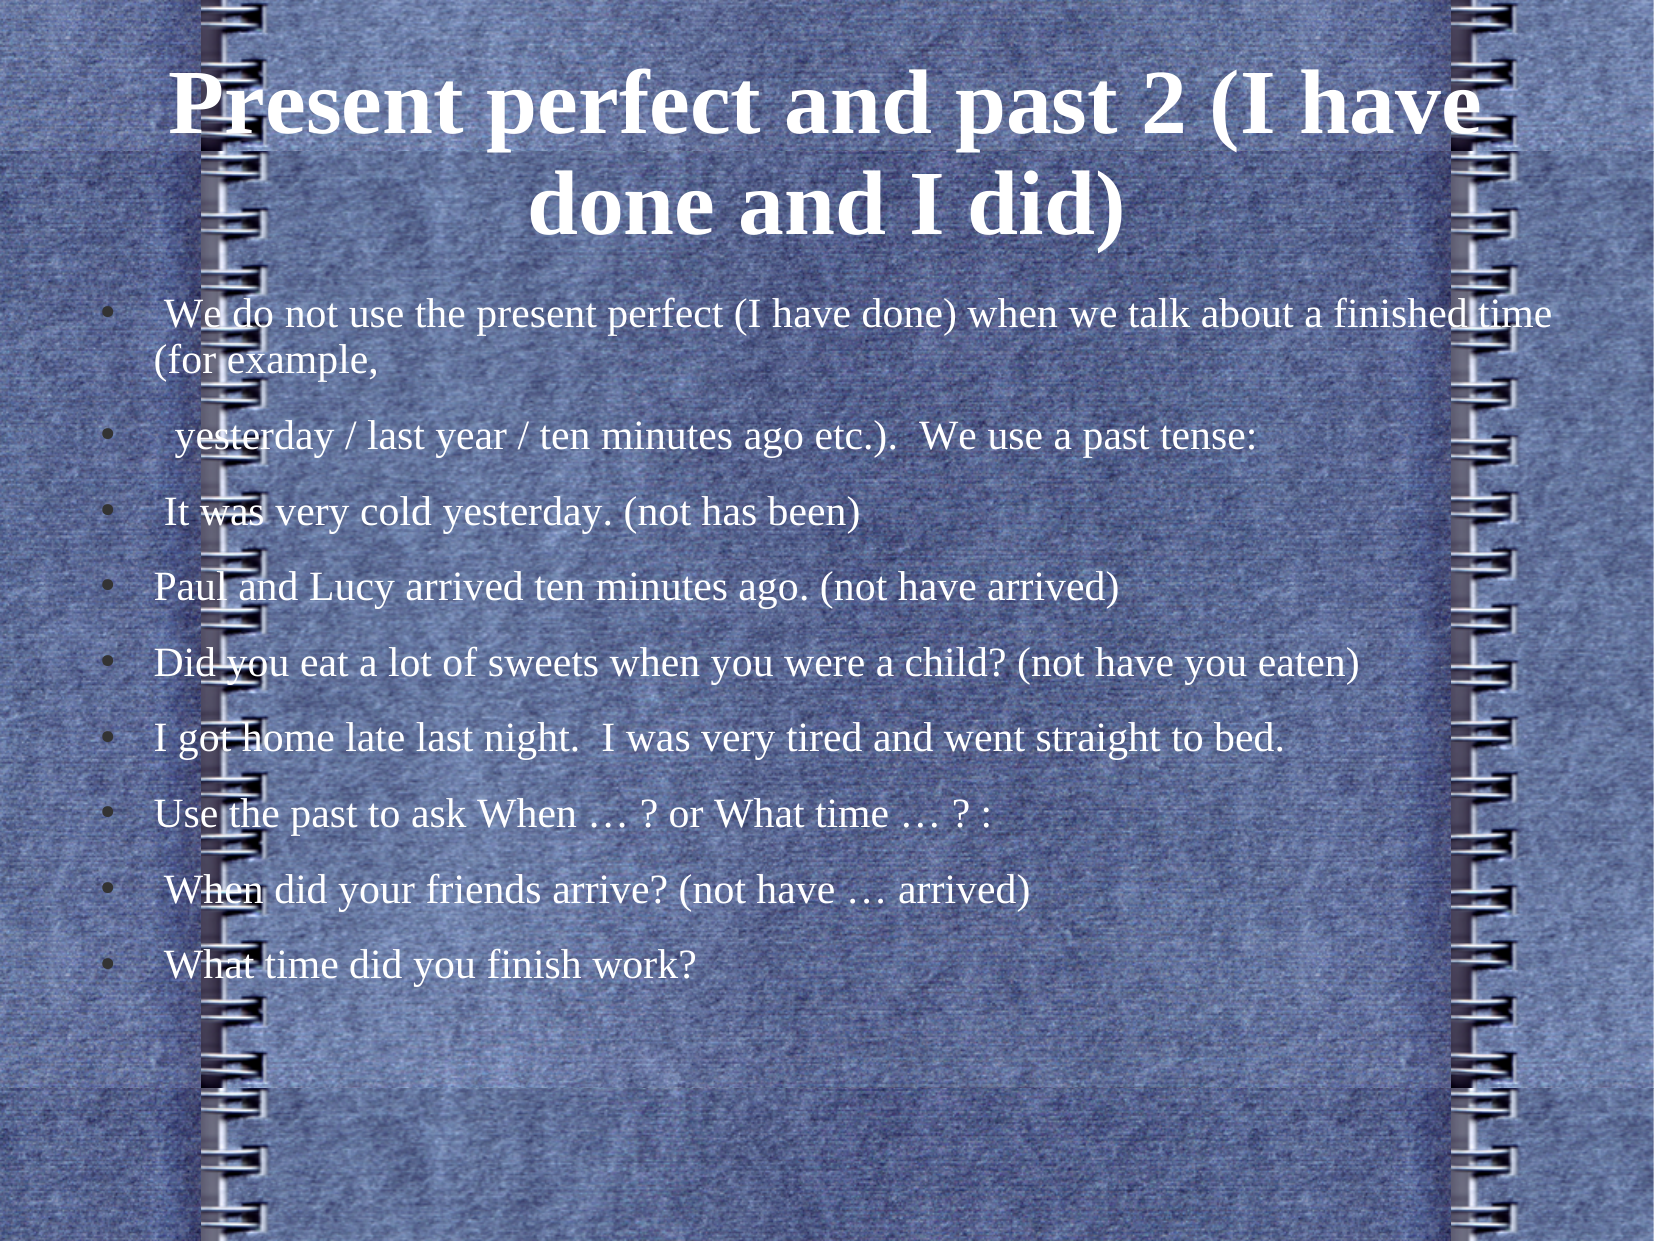

# Present perfect and past 2 (I have done and I did)
 We do not use the present perfect (I have done) when we talk about a finished time (for example,
 yesterday / last year / ten minutes ago etc.). We use a past tense:
 It was very cold yesterday. (not has been)
Paul and Lucy arrived ten minutes ago. (not have arrived)
Did you eat a lot of sweets when you were a child? (not have you eaten)
I got home late last night. I was very tired and went straight to bed.
Use the past to ask When … ? or What time … ? :
 When did your friends arrive? (not have … arrived)
 What time did you finish work?